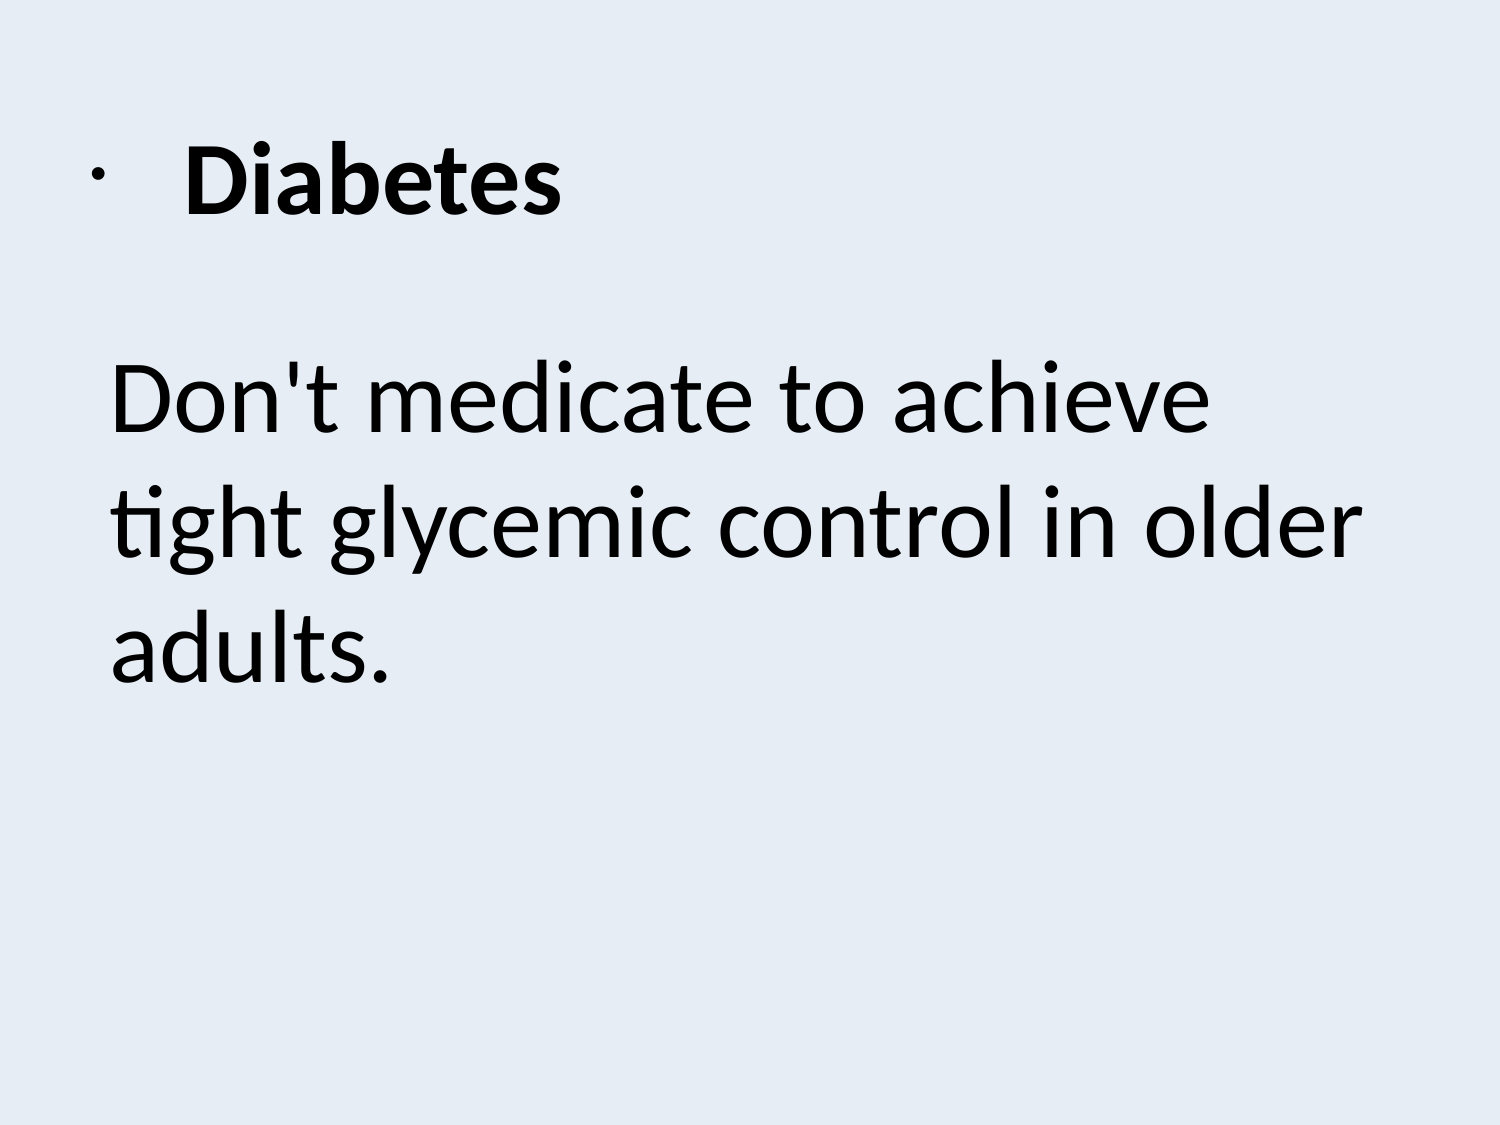

# Diabetes
Don't medicate to achieve tight glycemic control in older adults.